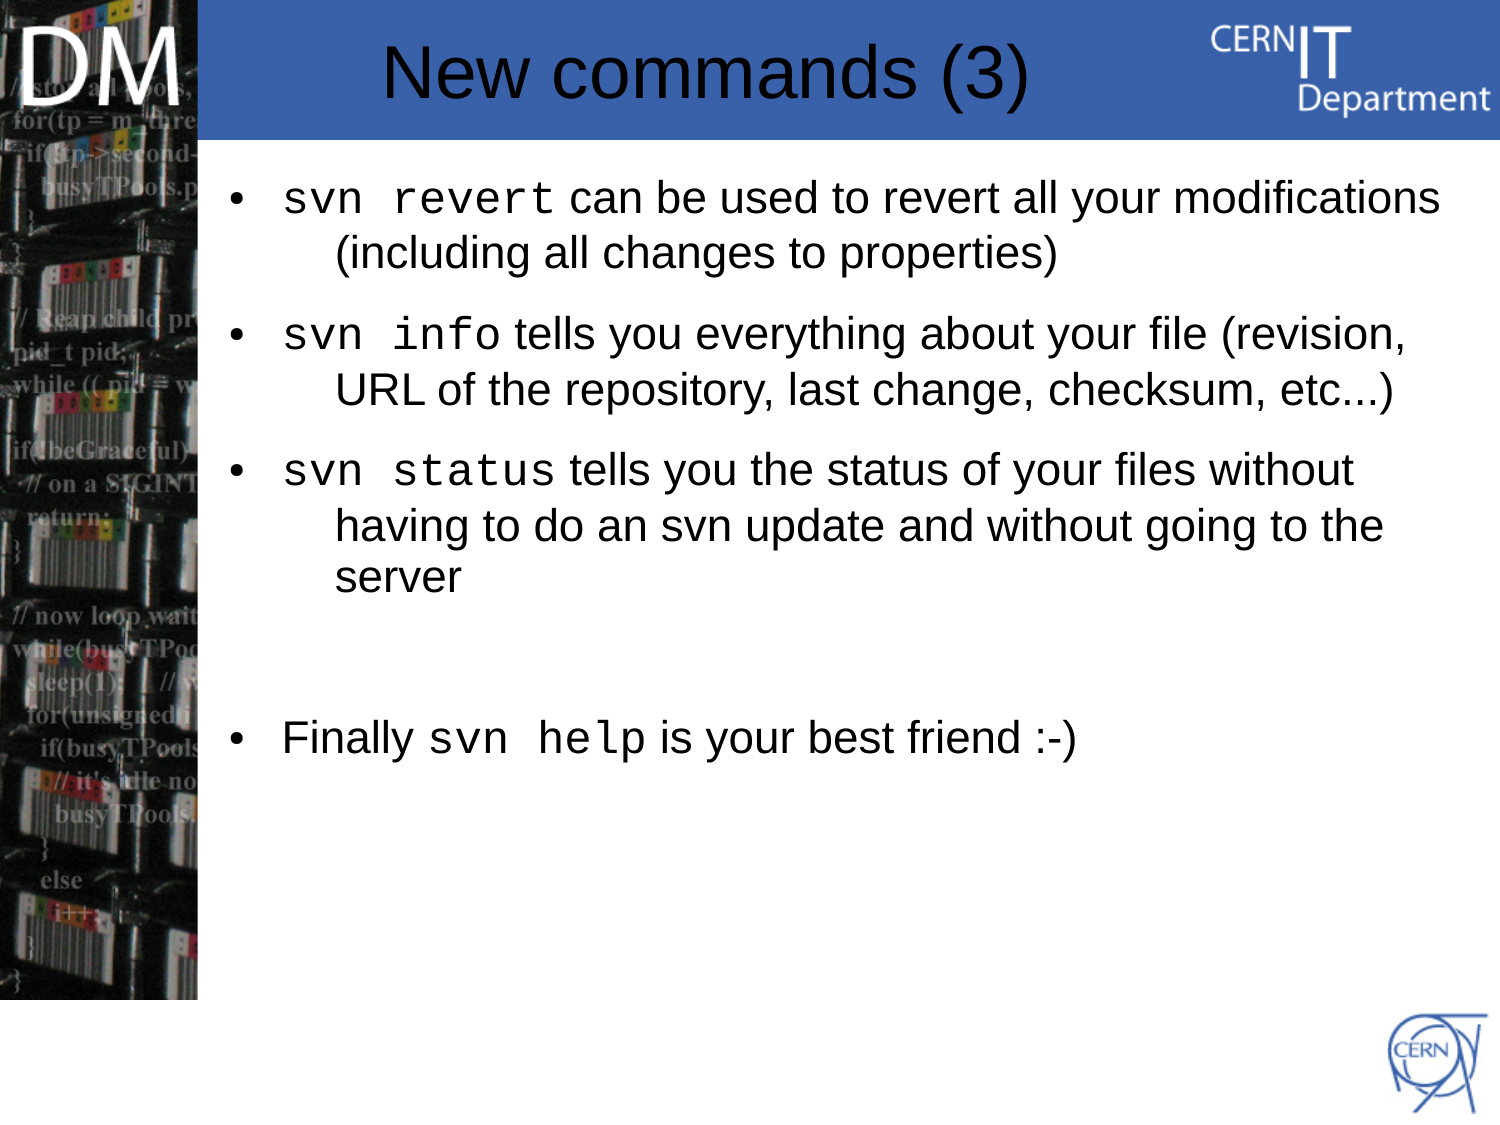

# New commands (3)
svn revert can be used to revert all your modifications (including all changes to properties)
svn info tells you everything about your file (revision, URL of the repository, last change, checksum, etc...)
svn status tells you the status of your files without having to do an svn update and without going to the server
Finally svn help is your best friend :-)